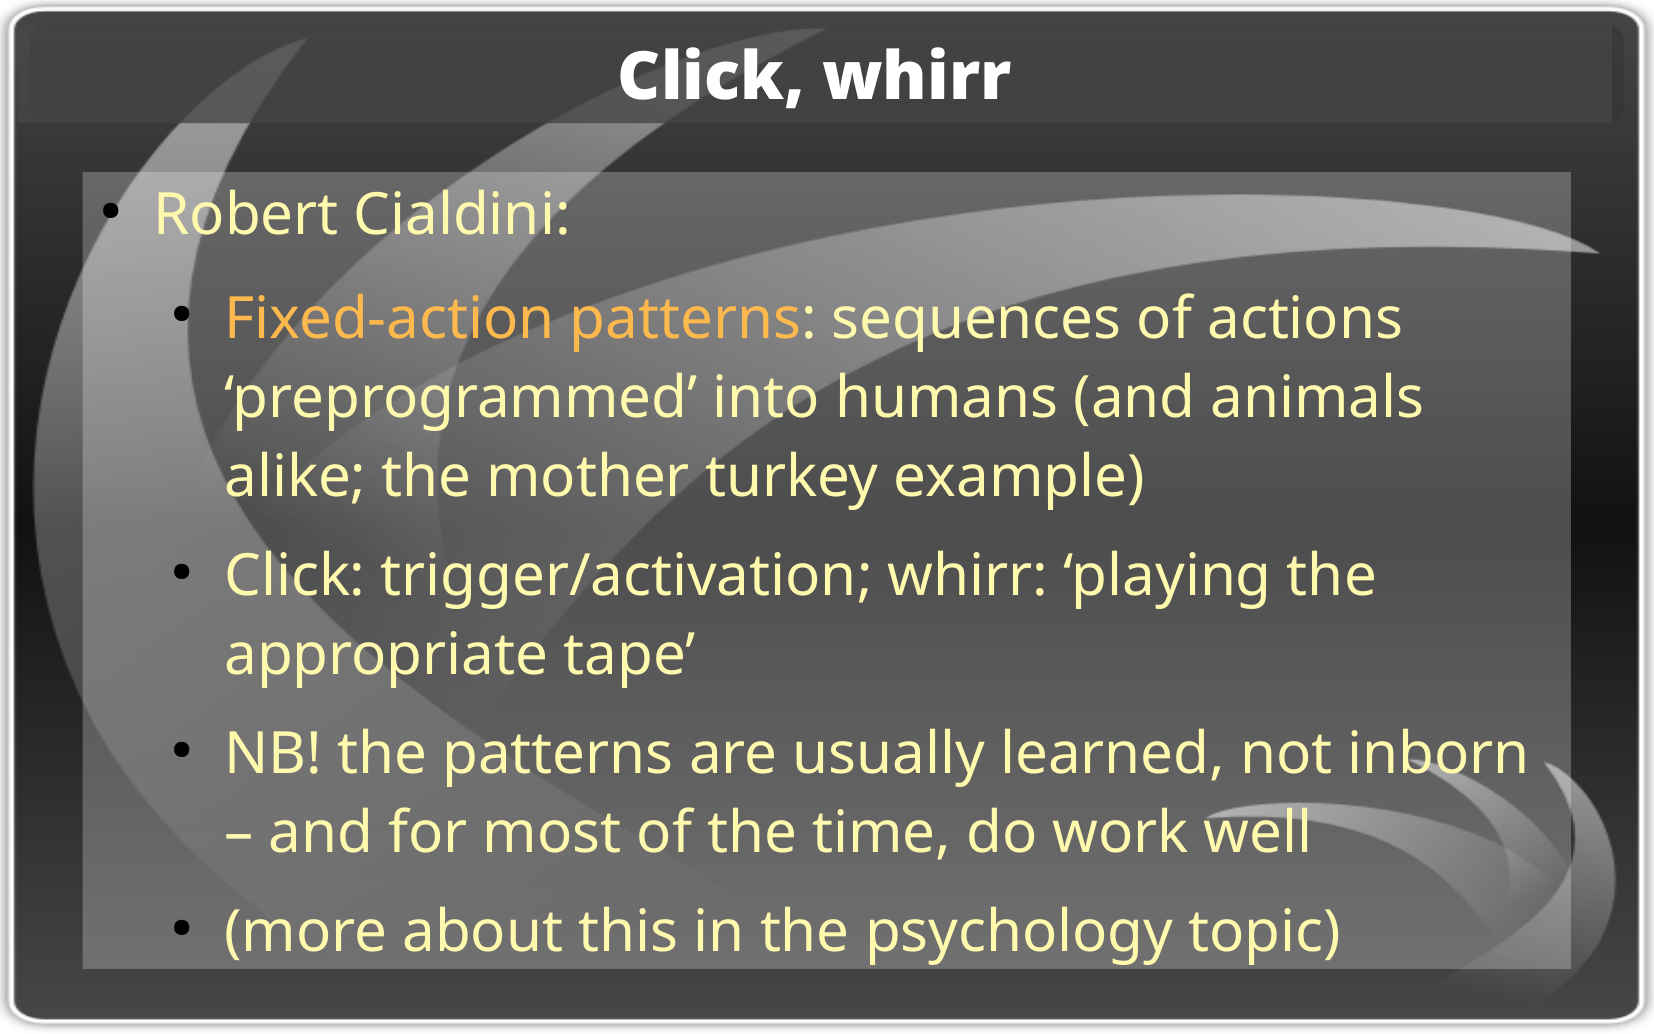

# Click, whirr
Robert Cialdini:
Fixed-action patterns: sequences of actions ‘preprogrammed’ into humans (and animals alike; the mother turkey example)
Click: trigger/activation; whirr: ‘playing the appropriate tape’
NB! the patterns are usually learned, not inborn – and for most of the time, do work well
(more about this in the psychology topic)